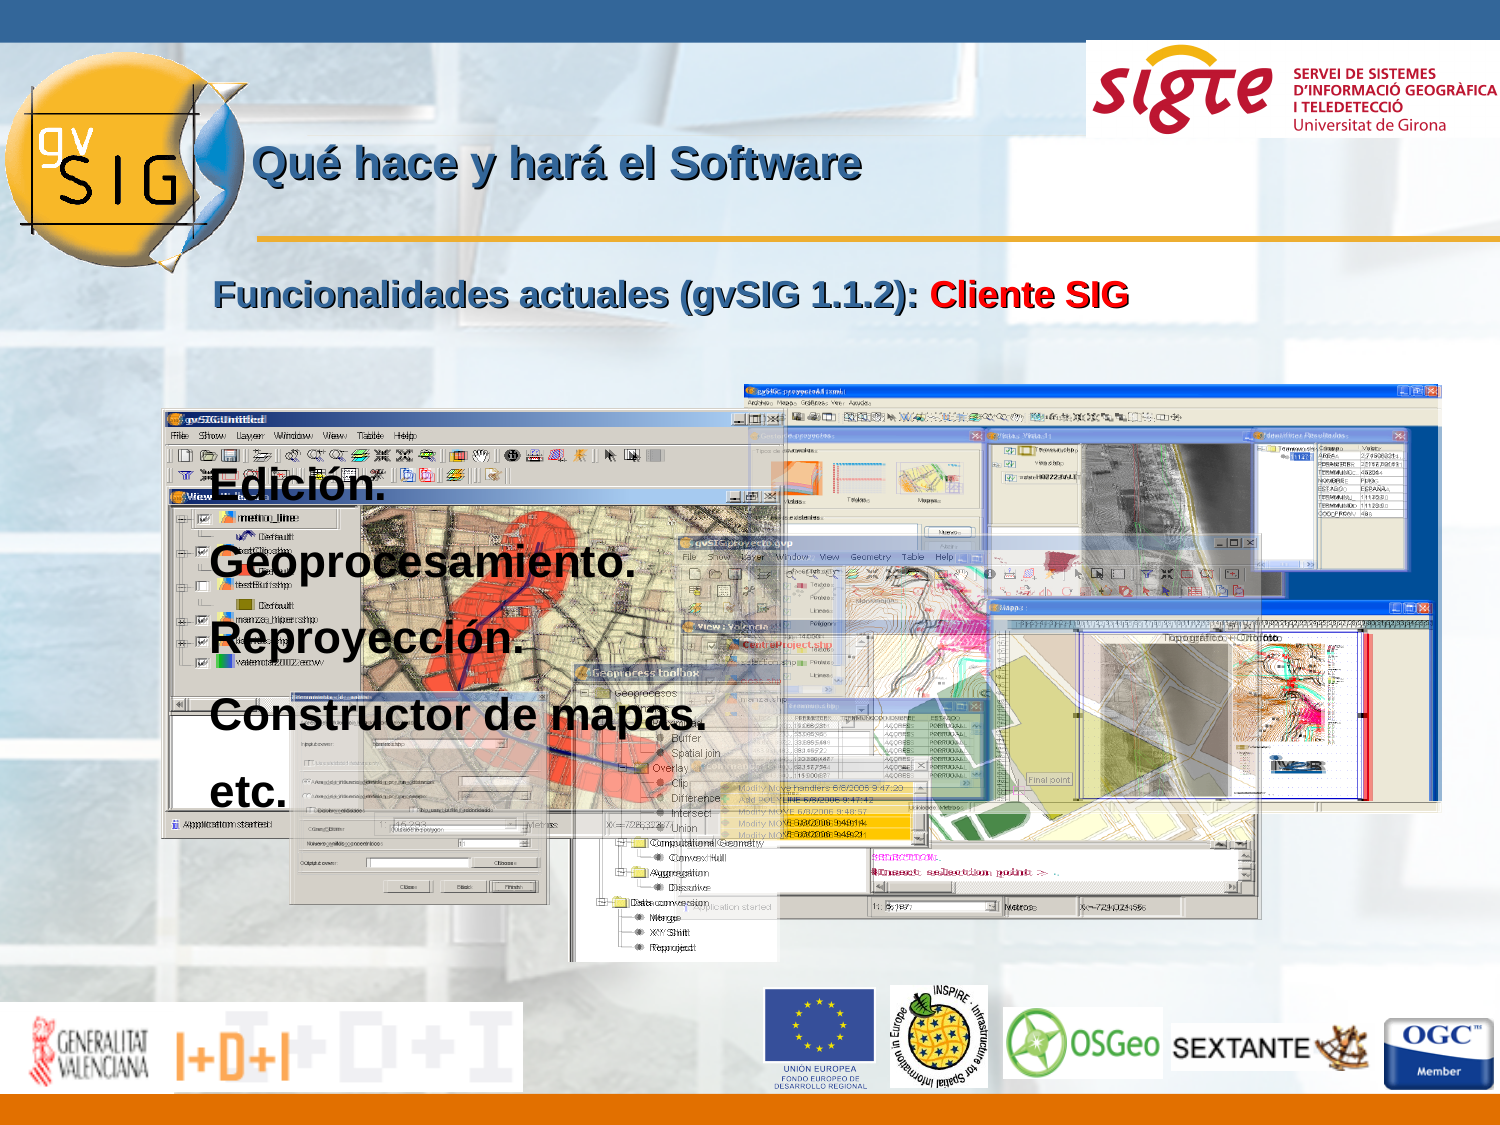

Qué hace y hará el Software
Funcionalidades actuales (gvSIG 1.1.2): Cliente SIG
 Edición.
 Geoprocesamiento.
 Reproyección.
 Constructor de mapas.
 etc.